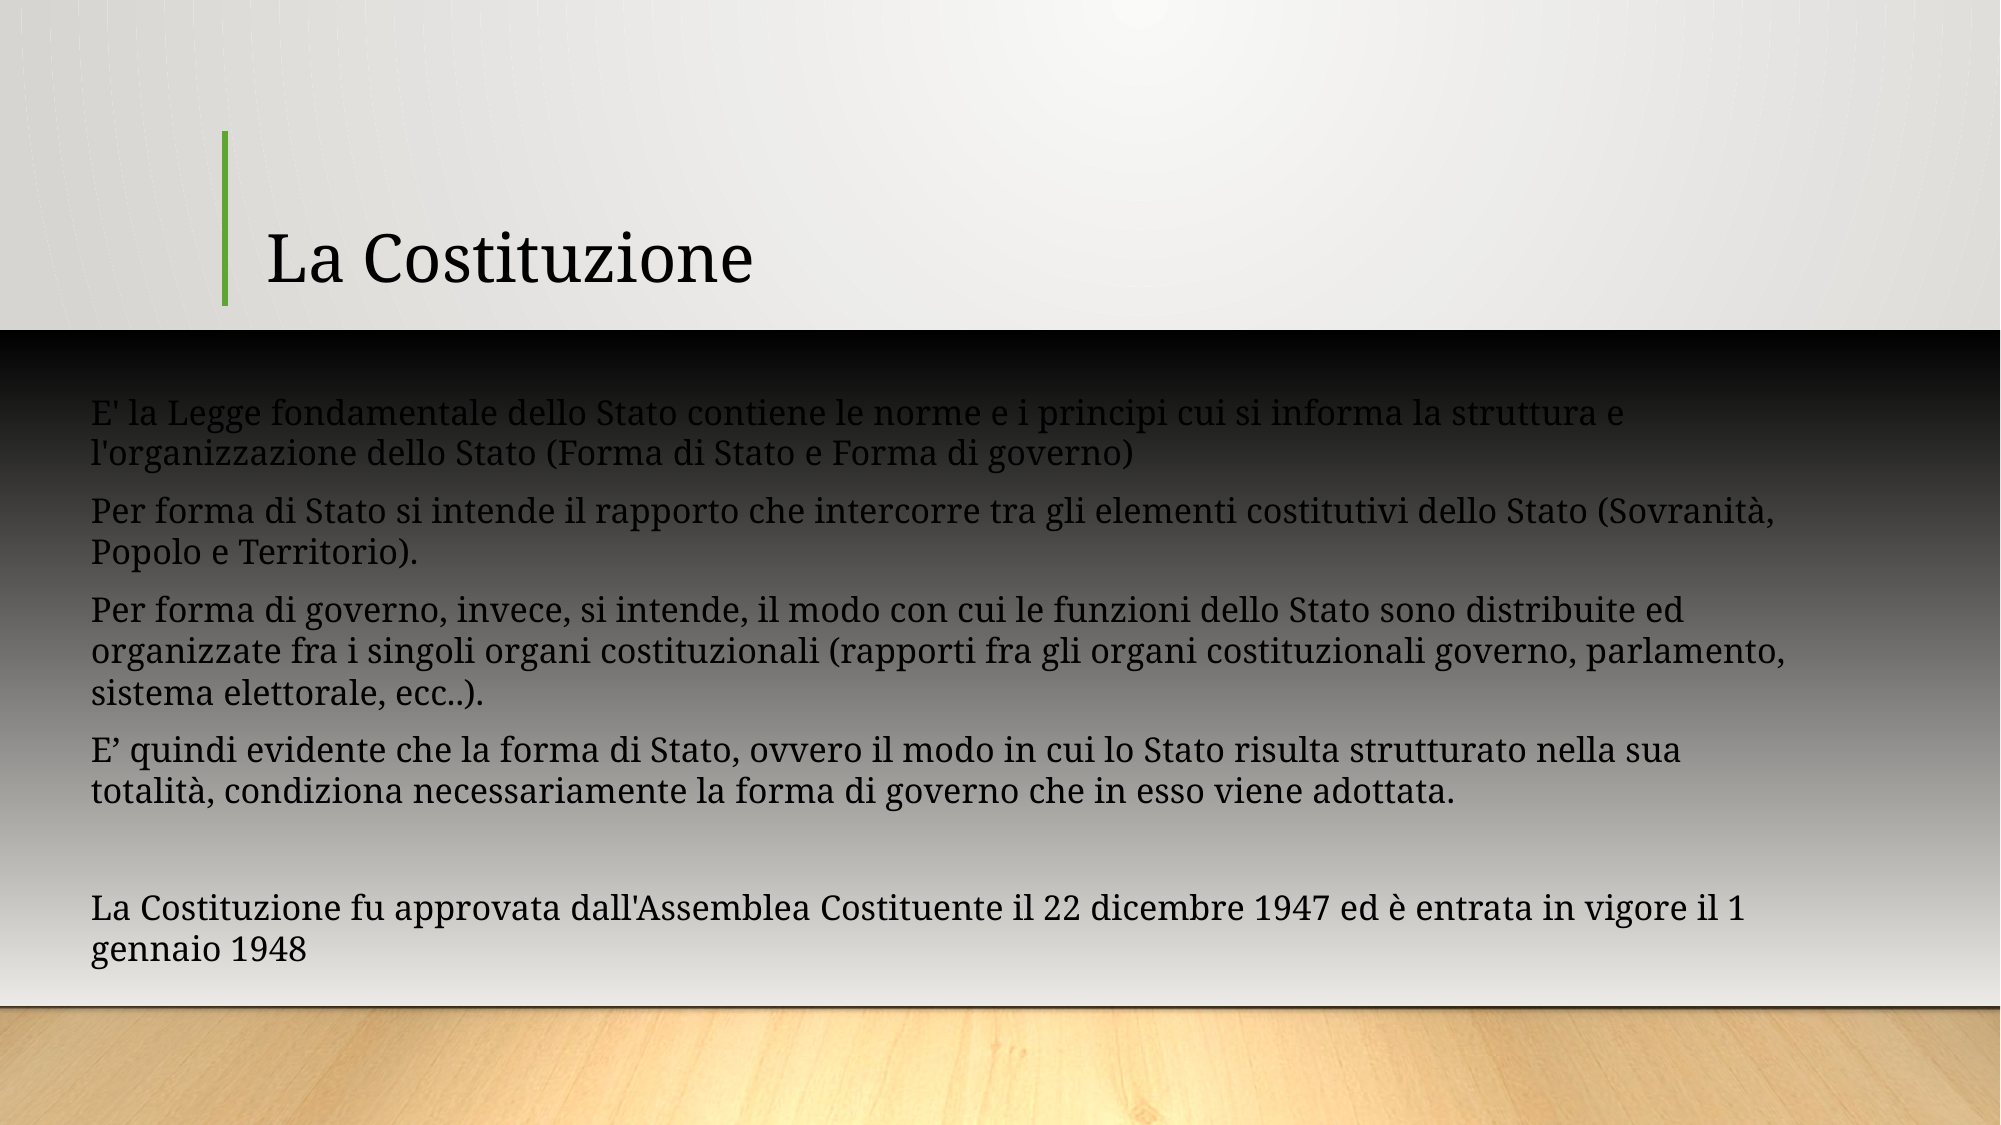

# La Costituzione
E' la Legge fondamentale dello Stato contiene le norme e i principi cui si informa la struttura e l'organizzazione dello Stato (Forma di Stato e Forma di governo)
Per forma di Stato si intende il rapporto che intercorre tra gli elementi costitutivi dello Stato (Sovranità, Popolo e Territorio).
Per forma di governo, invece, si intende, il modo con cui le funzioni dello Stato sono distribuite ed organizzate fra i singoli organi costituzionali (rapporti fra gli organi costituzionali governo, parlamento, sistema elettorale, ecc..).
E’ quindi evidente che la forma di Stato, ovvero il modo in cui lo Stato risulta strutturato nella sua totalità, condiziona necessariamente la forma di governo che in esso viene adottata.
La Costituzione fu approvata dall'Assemblea Costituente il 22 dicembre 1947 ed è entrata in vigore il 1 gennaio 1948